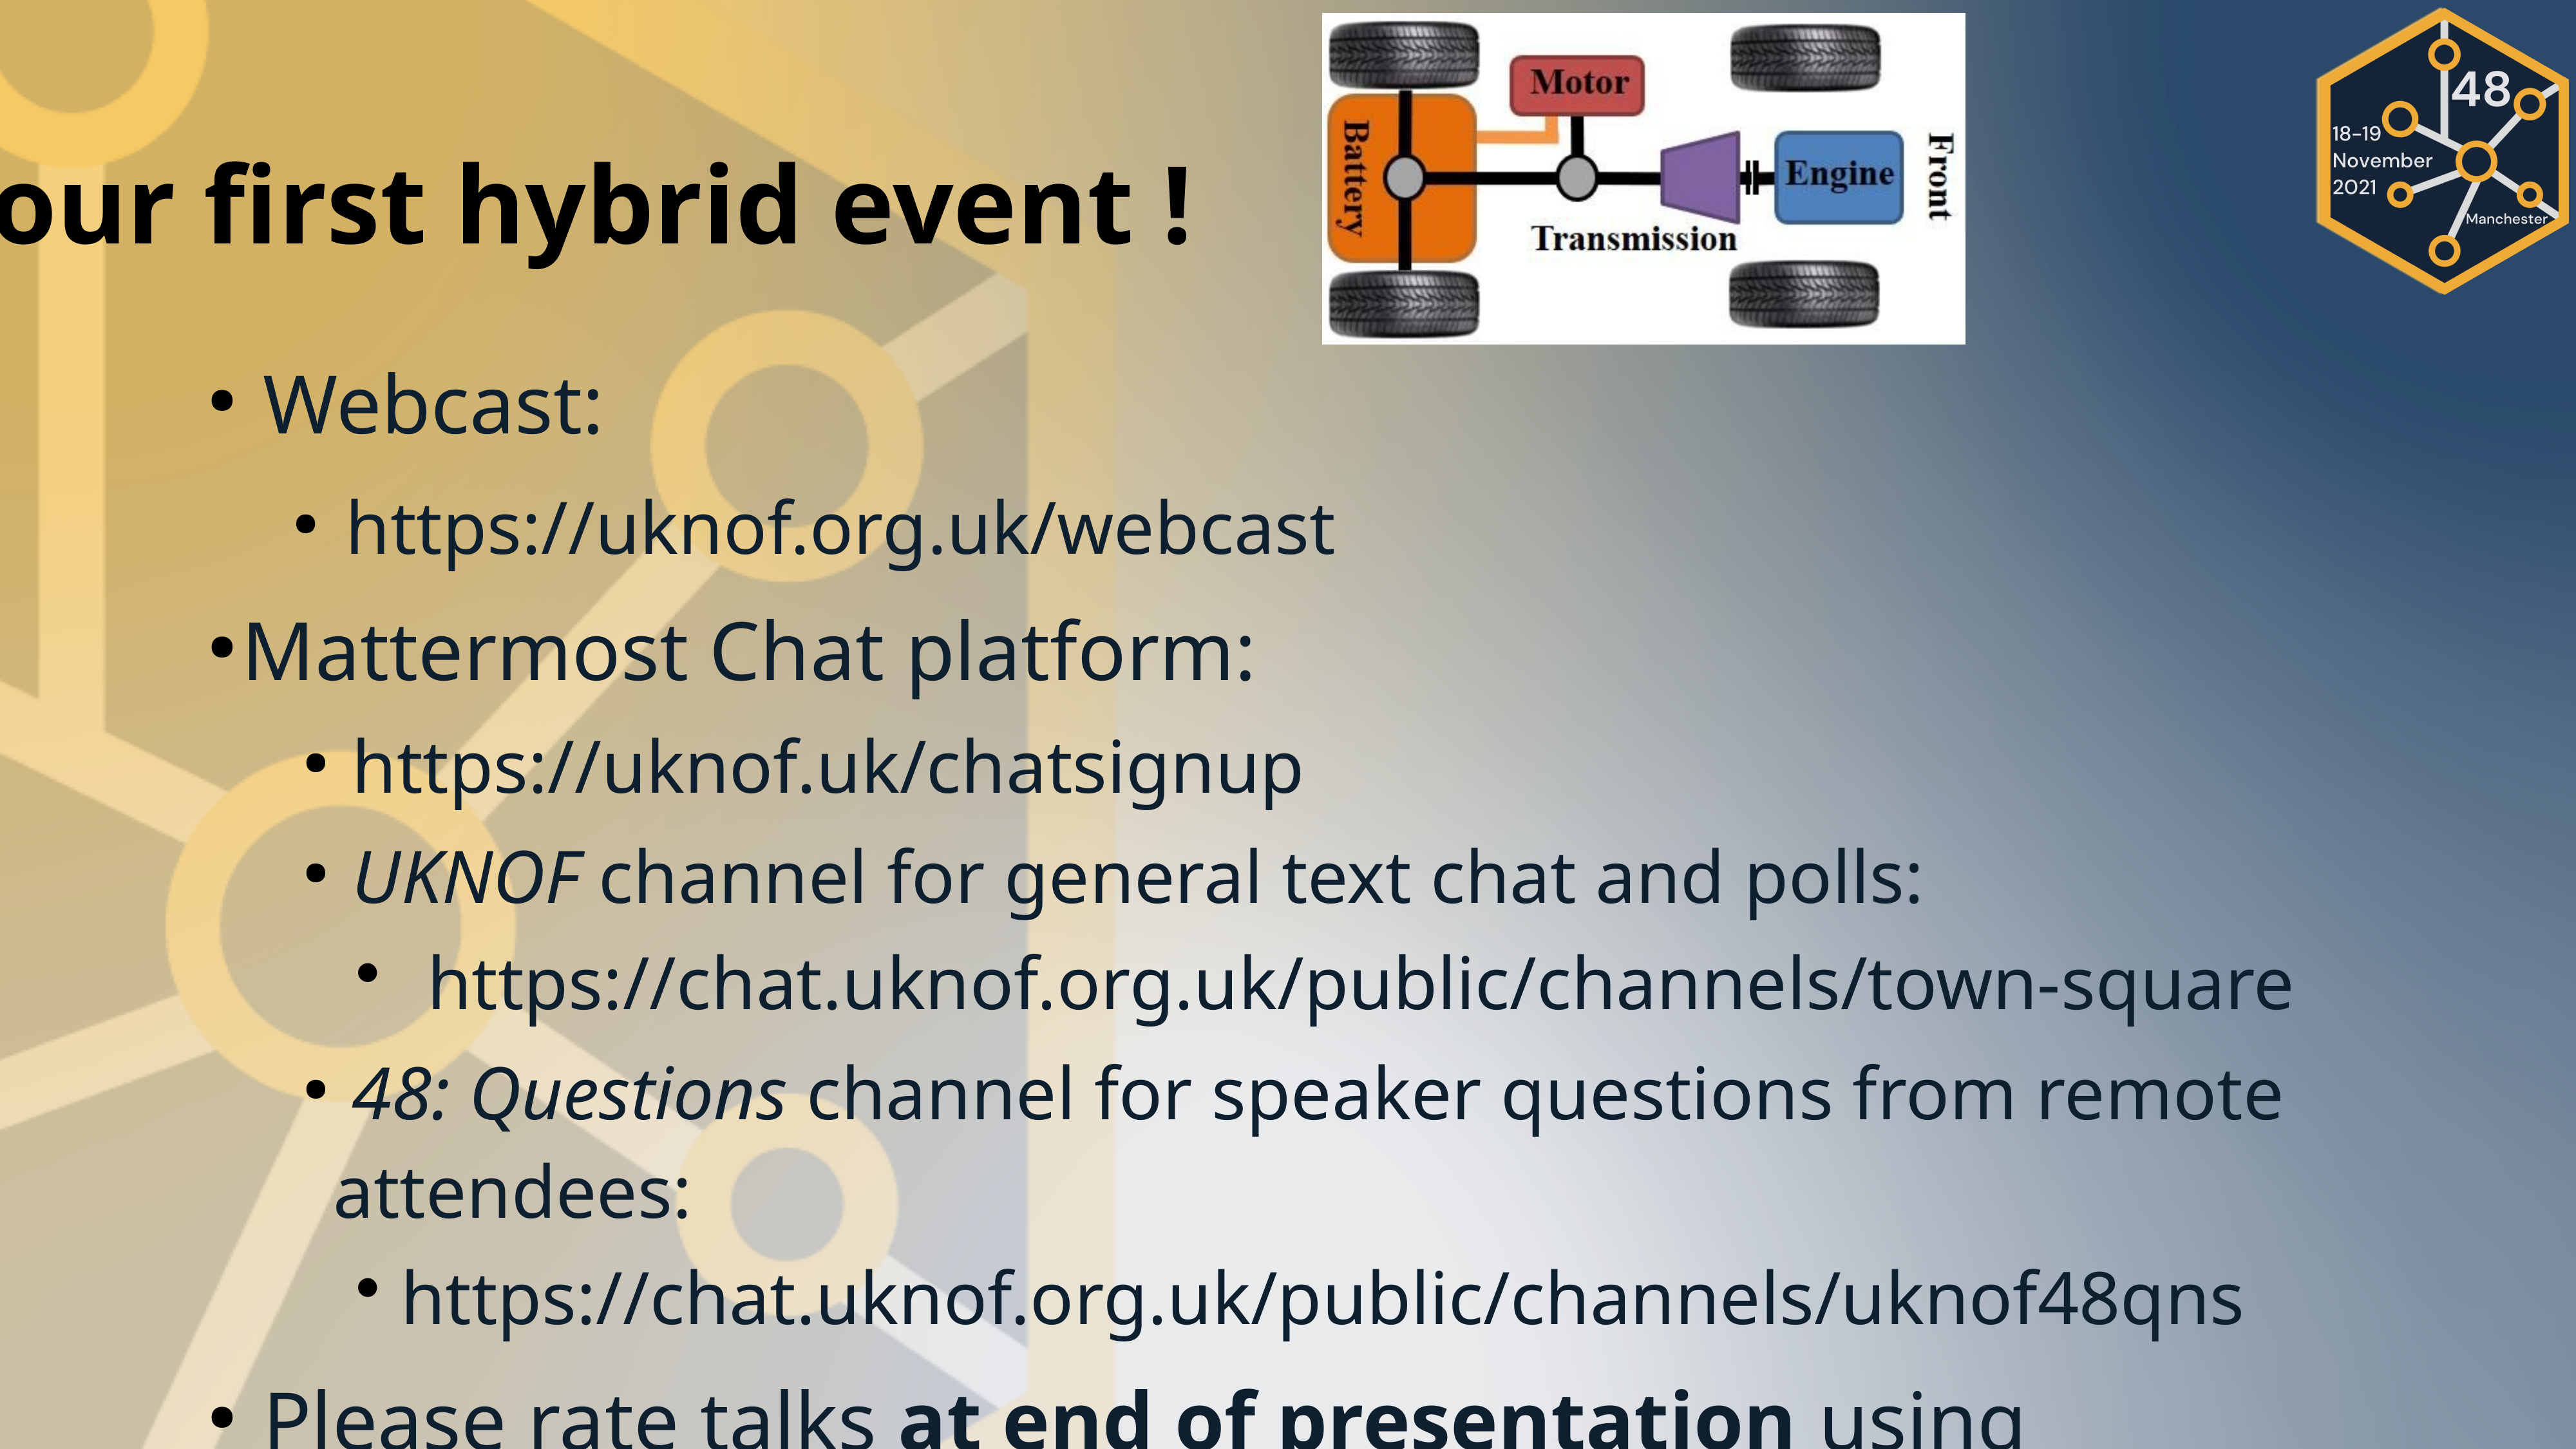

# our first hybrid event !
 Webcast:
 https://uknof.org.uk/webcast
Mattermost Chat platform:
 https://uknof.uk/chatsignup
 UKNOF channel for general text chat and polls:
	https://chat.uknof.org.uk/public/channels/town-square
 48: Questions channel for speaker questions from remote attendees:
 https://chat.uknof.org.uk/public/channels/uknof48qns
 Please rate talks at end of presentation using Mattermost poll
 Social media hashtag:		#UKNOF48